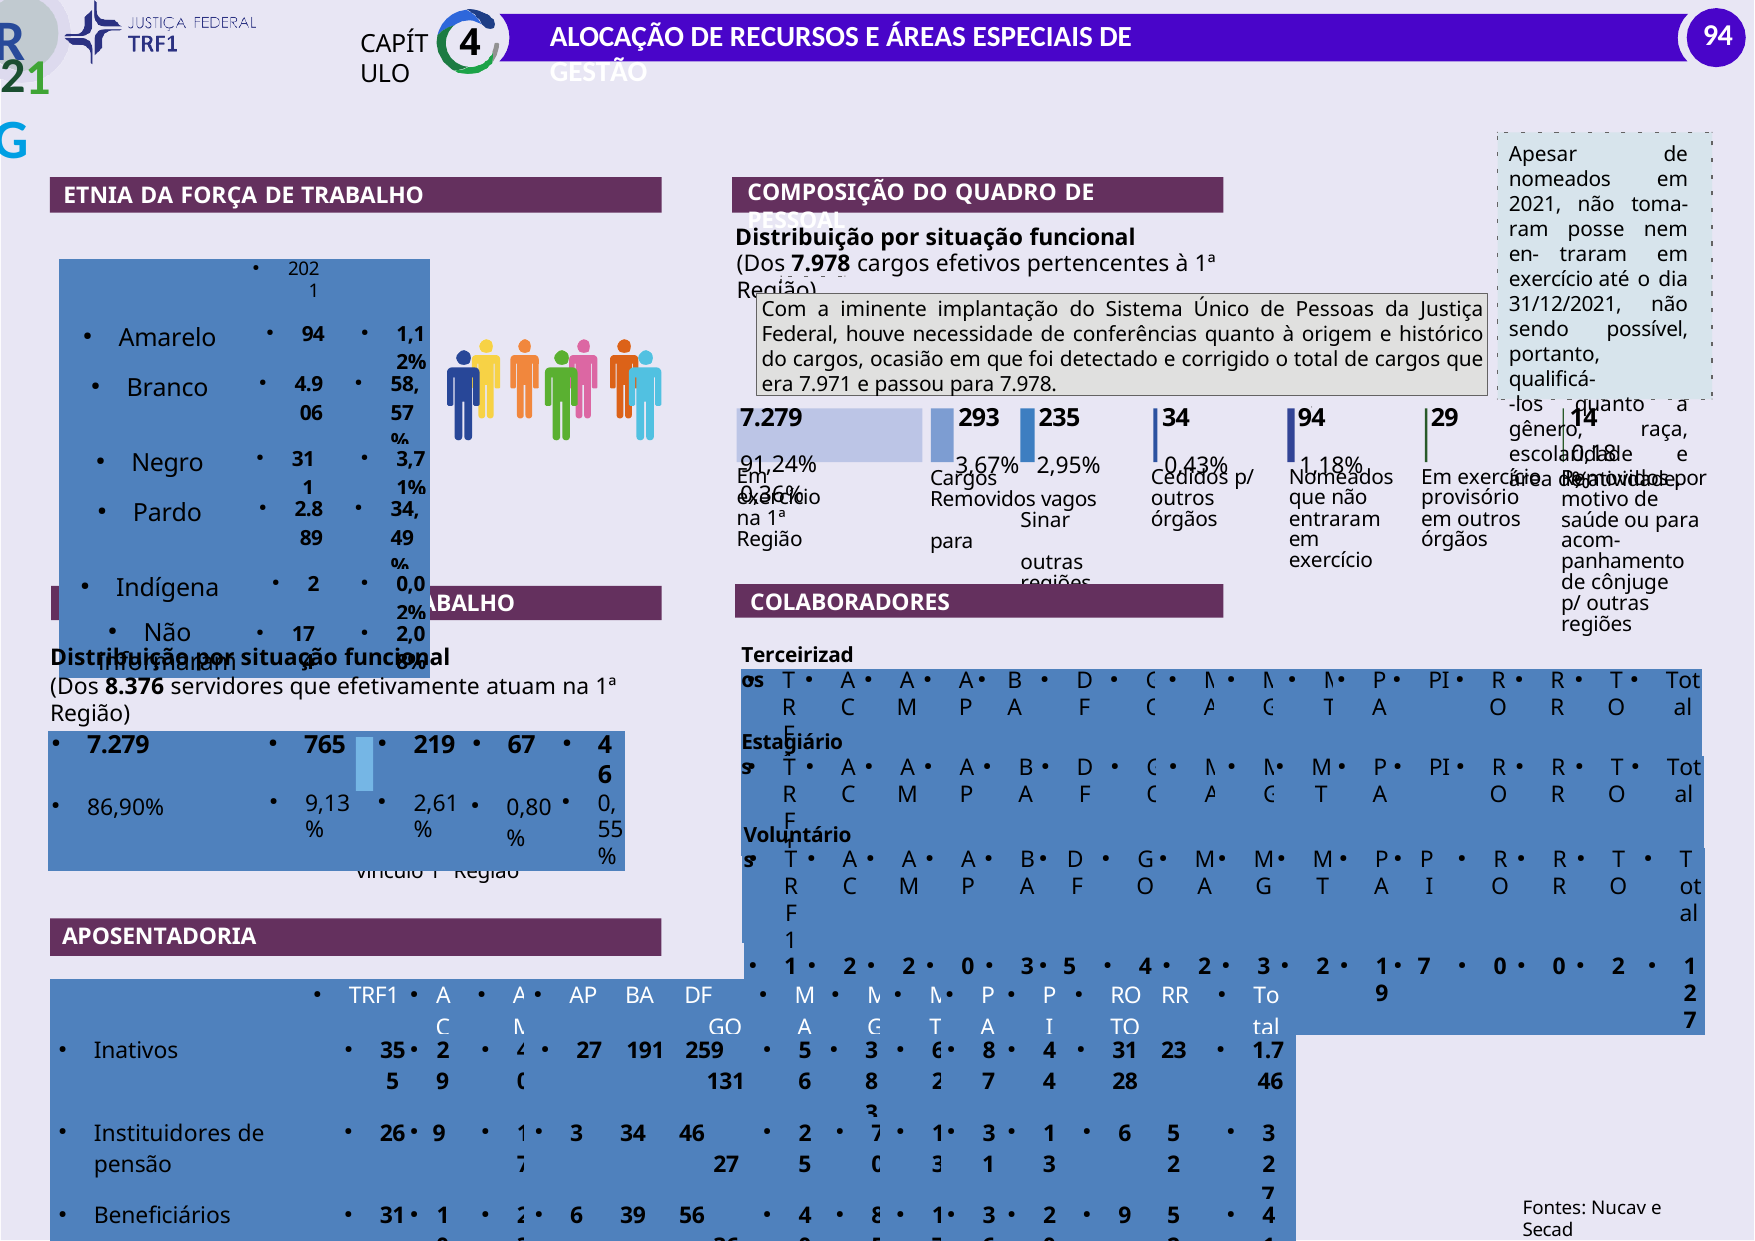

RG
94
21
ALOCAÇÃO DE RECURSOS E ÁREAS ESPECIAIS DE GESTÃO
4
CAPÍTULO
Apesar de nomeados em 2021, não toma- ram posse nem en- traram em exercício até o dia 31/12/2021, não sendo possível, portanto, qualificá-
-los quanto a gênero, raça, escolaridade e área de atividade.
COMPOSIÇÃO DO QUADRO DE PESSOAL
ETNIA DA FORÇA DE TRABALHO
Distribuição por situação funcional
(Dos 7.978 cargos efetivos pertencentes à 1ª Região)
| | 2021 | |
| --- | --- | --- |
| Amarelo | 94 | 1,12% |
| Branco | 4.906 | 58,57% |
| Negro | 311 | 3,71% |
| Pardo | 2.889 | 34,49% |
| Indígena | 2 | 0,02% |
| Não informaram | 174 | 2,08% |
Com a iminente implantação do Sistema Único de Pessoas da Justiça Federal, houve necessidade de conferências quanto à origem e histórico do cargos, ocasião em que foi detectado e corrigido o total de cargos que era 7.971 e passou para 7.978.
7.279	293	235	34	94	29
14
91,24%	3,67%	2,95%	0,43%	1,18%	0,36%
0,18%
Em exercício na 1ª Região
Nomeados que não entraram em exercício
Em exercício provisório em outros órgãos
Cedidos p/ outros órgãos
Removidos por motivo de saúde ou para acom- panhamento
de cônjuge p/ outras regiões
Cargos	Removidos vagos	Sinar para
outras regiões
COLABORADORES
COMPOSIÇÃO DA FORÇA DE TRABALHO
Terceirizados
Distribuição por situação funcional
(Dos 8.376 servidores que efetivamente atuam na 1ª Região)
| TRF1 | AC | AM | AP | BA | DF | GO | MA | MG | MT | PA | PI | RO | RR | TO | Total |
| --- | --- | --- | --- | --- | --- | --- | --- | --- | --- | --- | --- | --- | --- | --- | --- |
| 838 | 55 | 81 | 59 | 445 | 295 | 218 | 205 | 617 | 115 | 164 | 104 | 93 | 39 | 86 | 3.414 |
Estagiários
| 7.279 | | 765 | | 219 | 67 | 46 |
| --- | --- | --- | --- | --- | --- | --- |
| 86,90% | | 9,13% | | 2,61% | 0,80% | 0,55% |
| TRF1 | AC | AM | AP | BA | DF | GO | MA | MG | MT | PA | PI | RO | RR | TO | Total |
| --- | --- | --- | --- | --- | --- | --- | --- | --- | --- | --- | --- | --- | --- | --- | --- |
| 228 | 25 | 31 | 30 | 310 | 52 | 94 | 102 | 436 | 53 | 46 | 48 | 91 | 23 | 46 | 1.615 |
Servidores do quadro
Requisitados Removidos Sem
Sinar para vínculo 1ª Região
Outros
Voluntários
| TRF1 | AC | AM | AP | BA | DF | GO | MA | MG | MT | PA | PI | RO | RR | TO | Total |
| --- | --- | --- | --- | --- | --- | --- | --- | --- | --- | --- | --- | --- | --- | --- | --- |
| 1 | 2 | 2 | 0 | 32 | 5 | 4 | 20 | 31 | 2 | 19 | 7 | 0 | 0 | 2 | 127 |
APOSENTADORIA
| TRF1 | | AC | AM | AP BA DF GO | MA | MG | MT | PA | PI | RO RR TO | Total |
| --- | --- | --- | --- | --- | --- | --- | --- | --- | --- | --- | --- |
| Inativos | 355 | 29 | 40 | 27 191 259 131 | 56 | 383 | 62 | 87 | 44 | 31 23 28 | 1.746 |
| Instituidores de pensão | 26 | 9 | 17 | 3 34 46 27 | 25 | 70 | 13 | 31 | 13 | 6 5 2 | 327 |
| Beneficiários | 31 | 10 | 23 | 6 39 56 36 | 40 | 85 | 17 | 36 | 20 | 9 5 2 | 415 |
| Abono de permanênca | 100 | 18 | 18 | 11 52 44 5 | 25 | 149 | 24 | 27 | 24 | 12 7 10 | 526 |
Fontes: Nucav e Secad